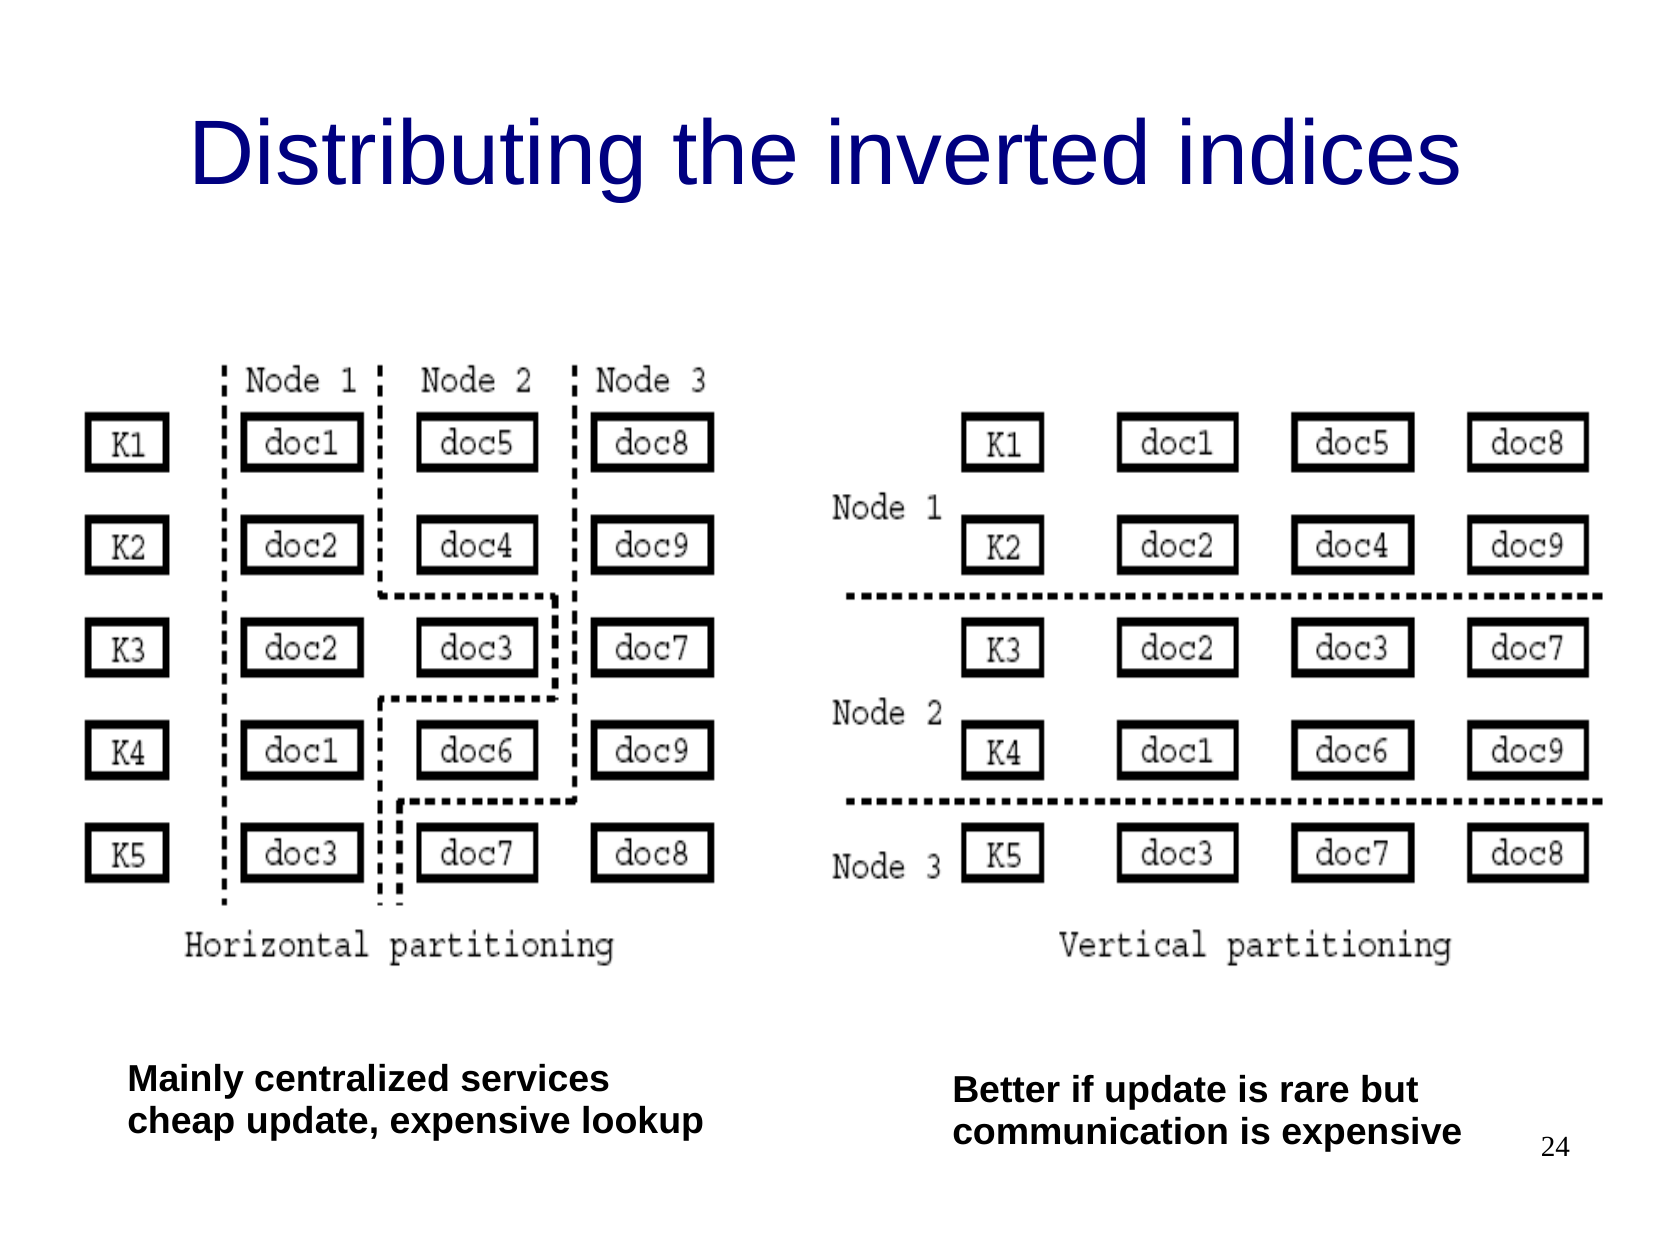

# Distributing the inverted indices
Mainly centralized services
cheap update, expensive lookup
Better if update is rare but
communication is expensive
24